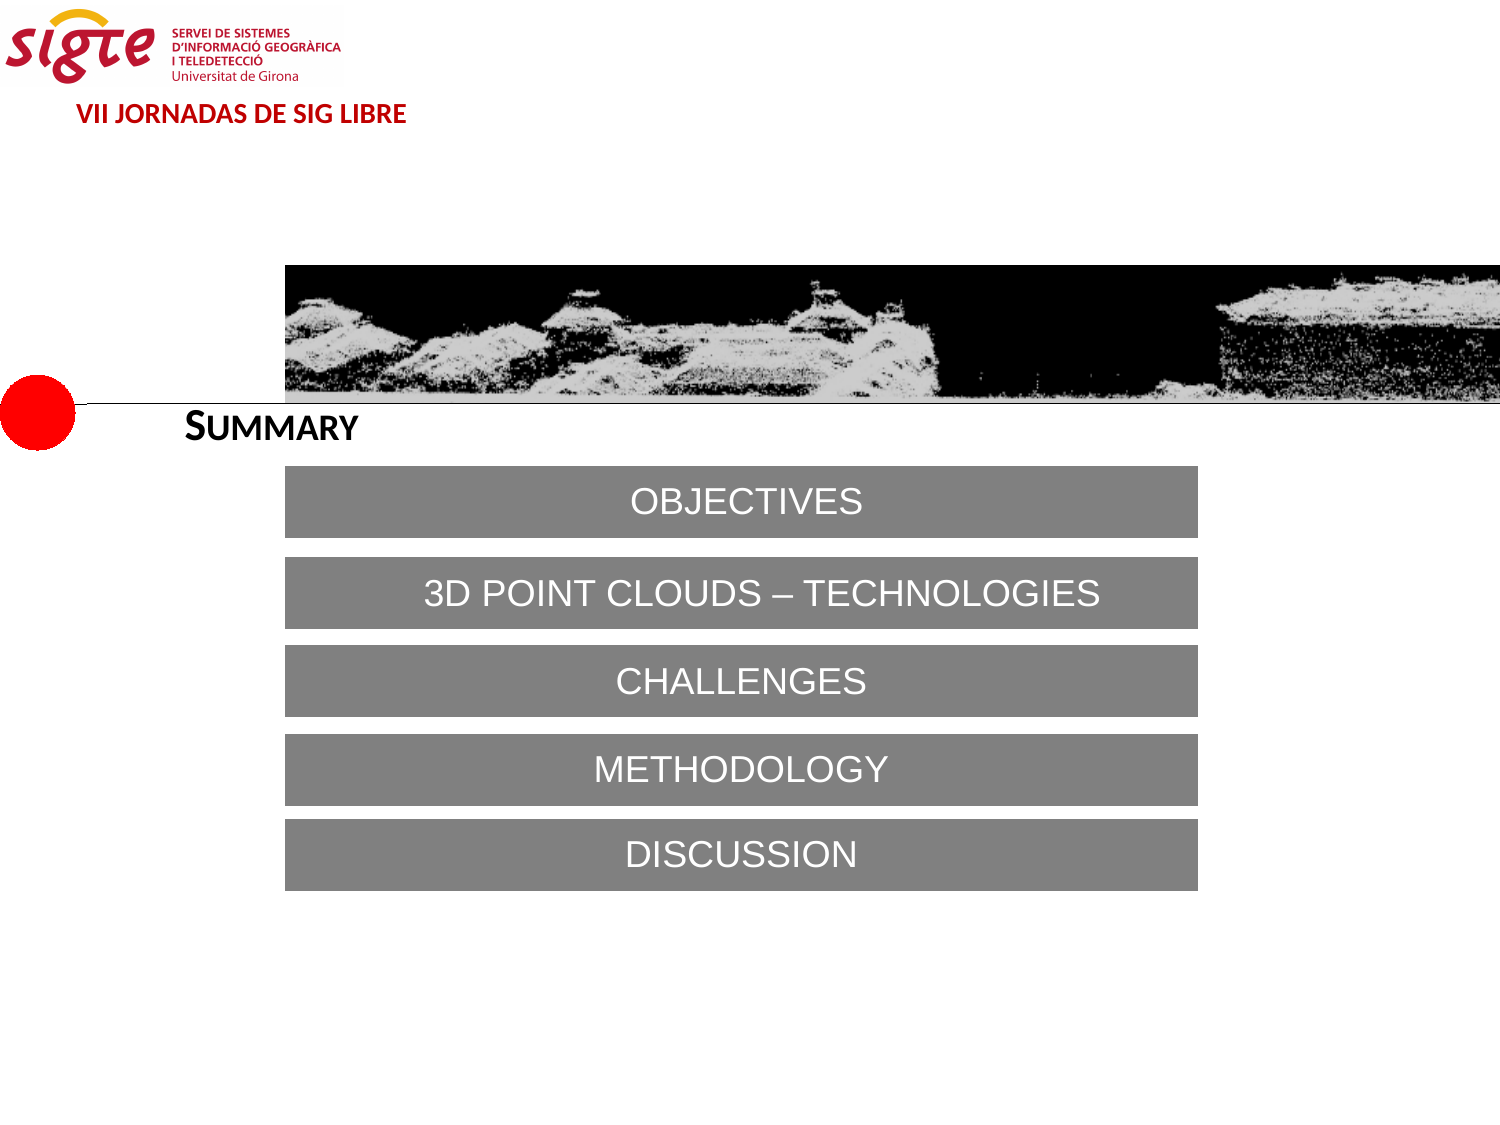

VII JORNADAS DE SIG LIBRE
SUMMARY
 OBJECTIVES
 3D POINT CLOUDS – TECHNOLOGIES
CHALLENGES
METHODOLOGY
DISCUSSION